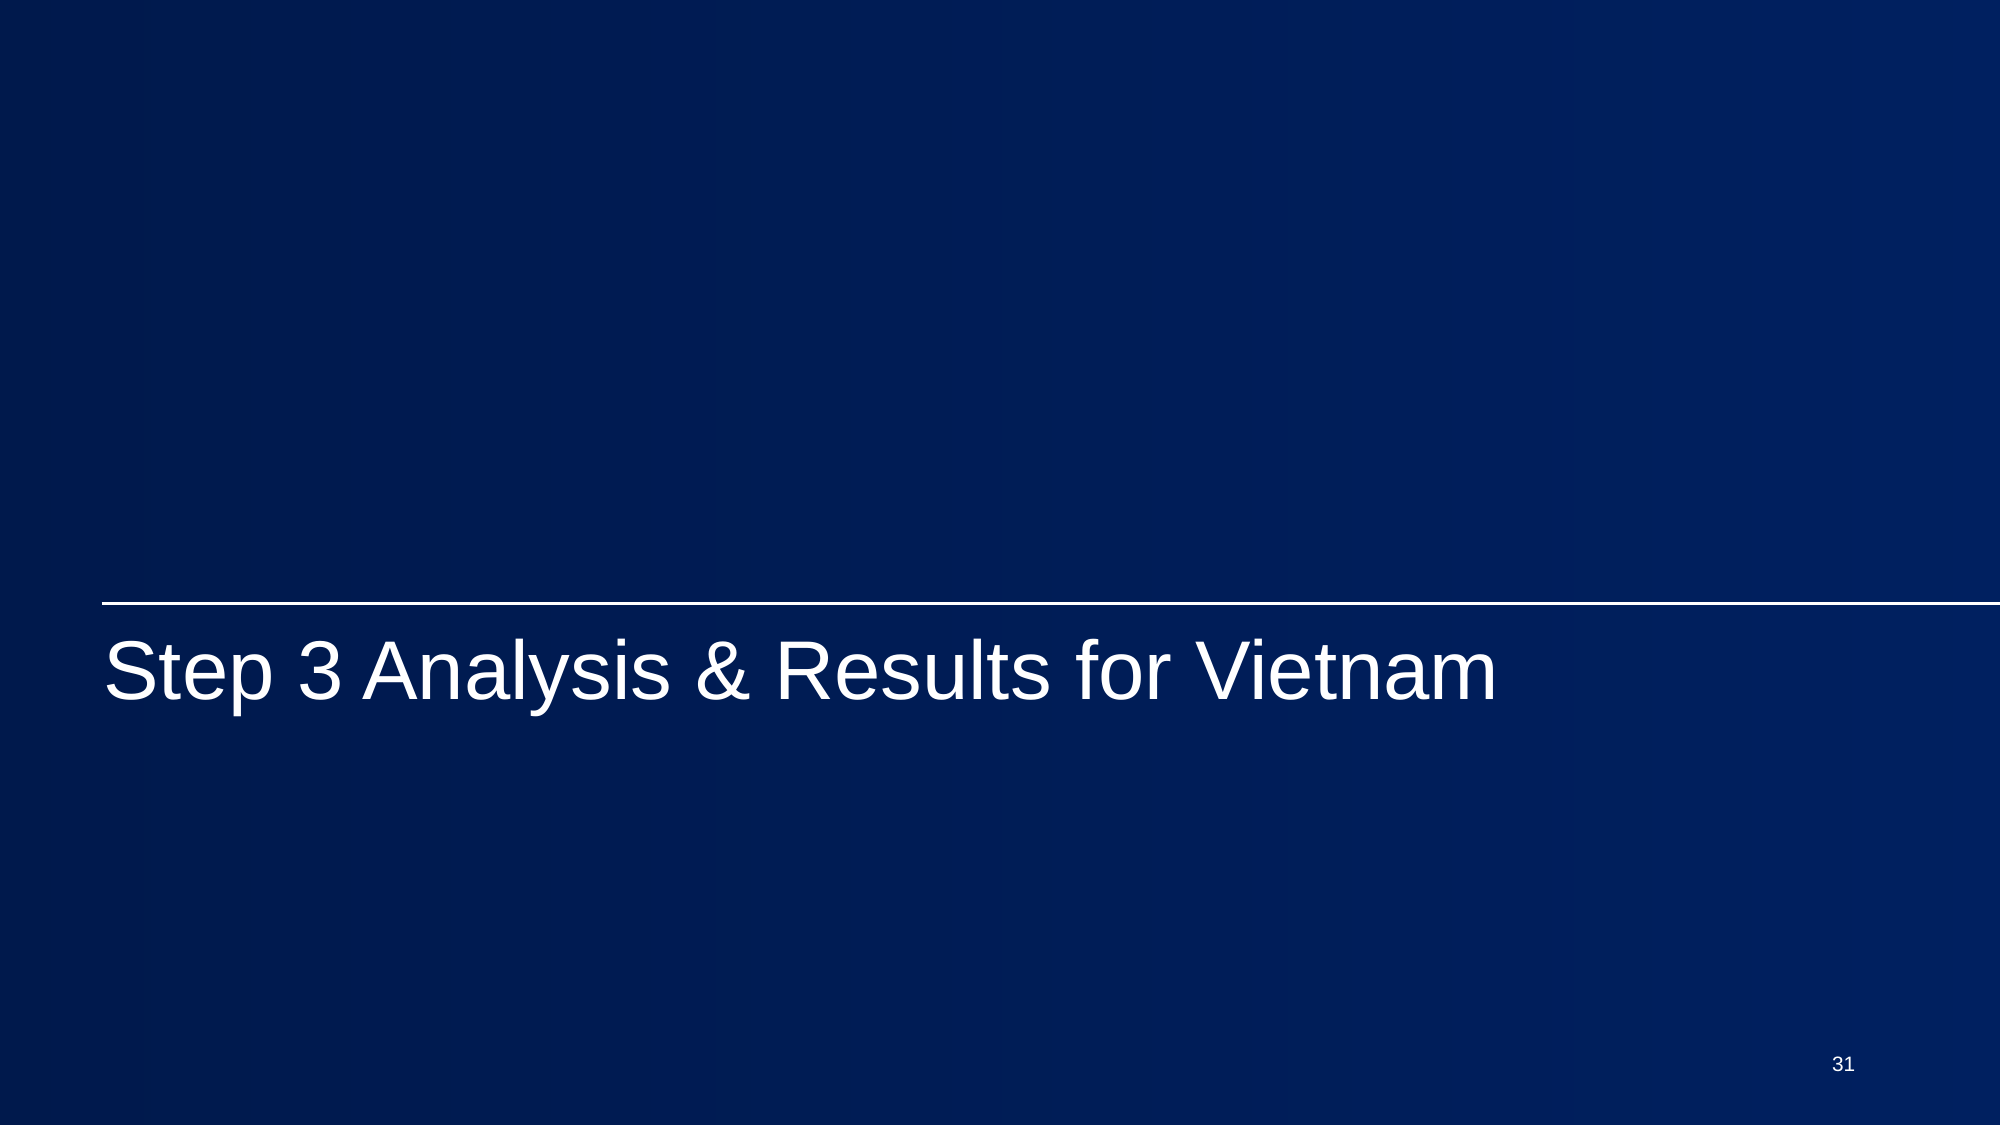

# Step 3 Analysis & Results for Vietnam